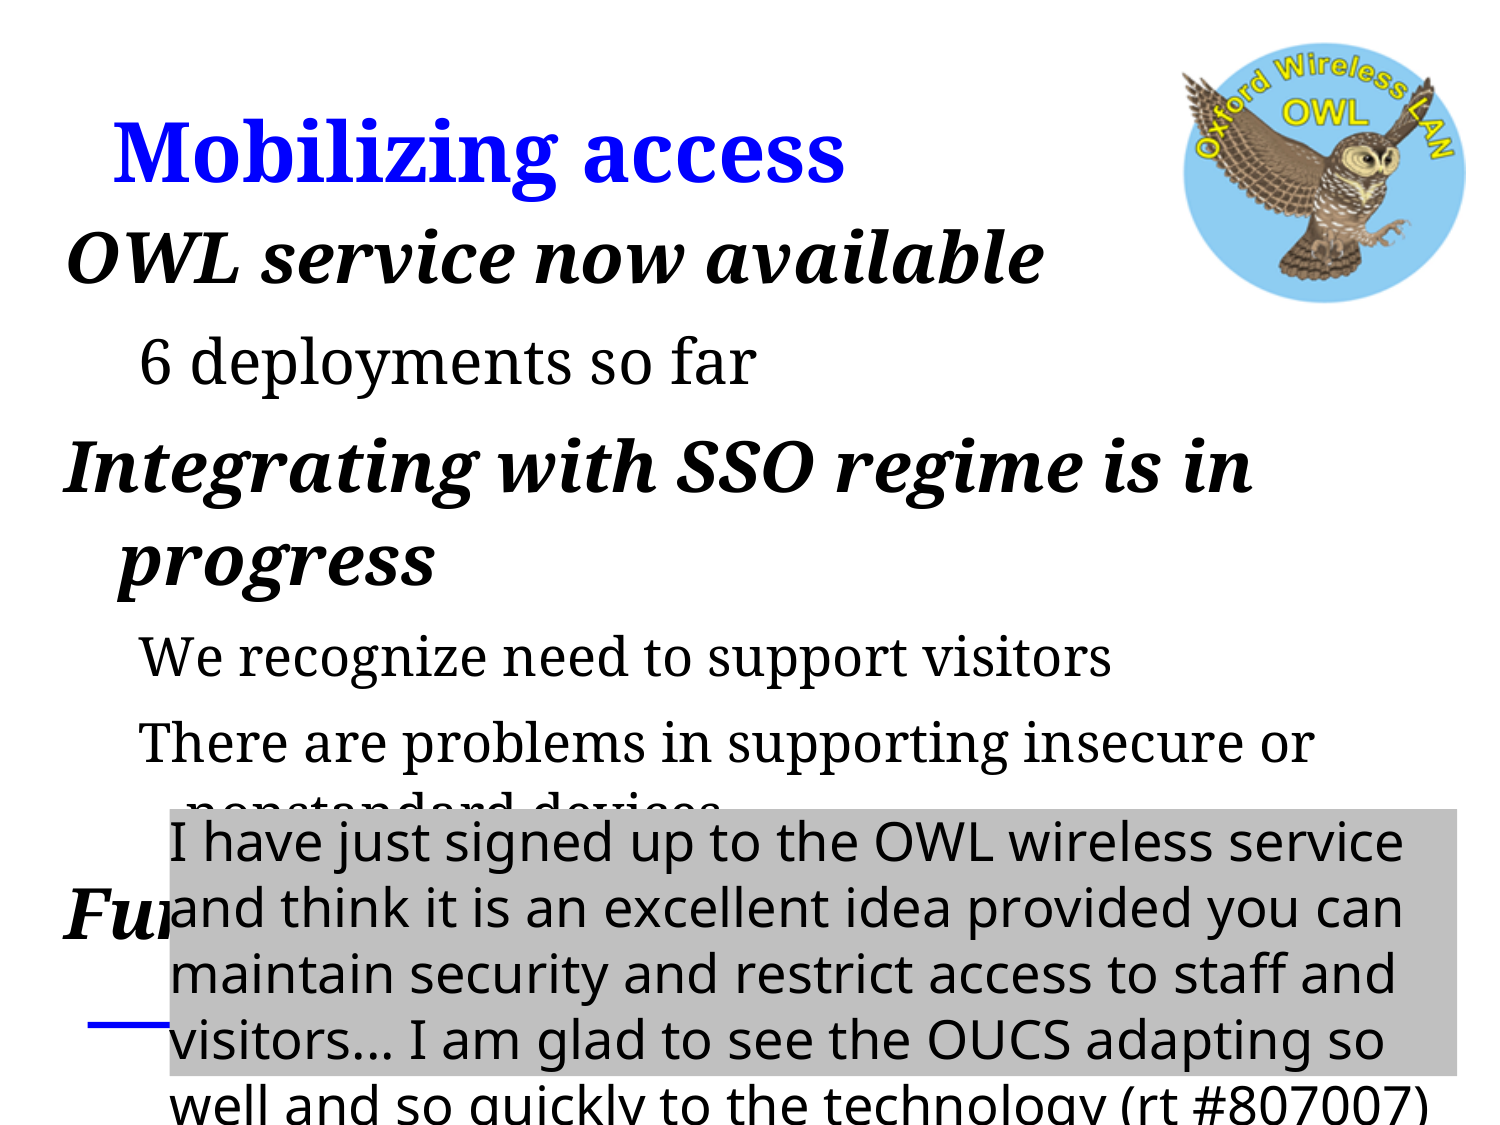

# Mobilizing access
OWL service now available
6 deployments so far
Integrating with SSO regime is in progress
We recognize need to support visitors
There are problems in supporting insecure or nonstandard devices
Funding issues
I have just signed up to the OWL wireless service and think it is an excellent idea provided you can maintain security and restrict access to staff and visitors... I am glad to see the OUCS adapting so well and so quickly to the technology (rt #807007)